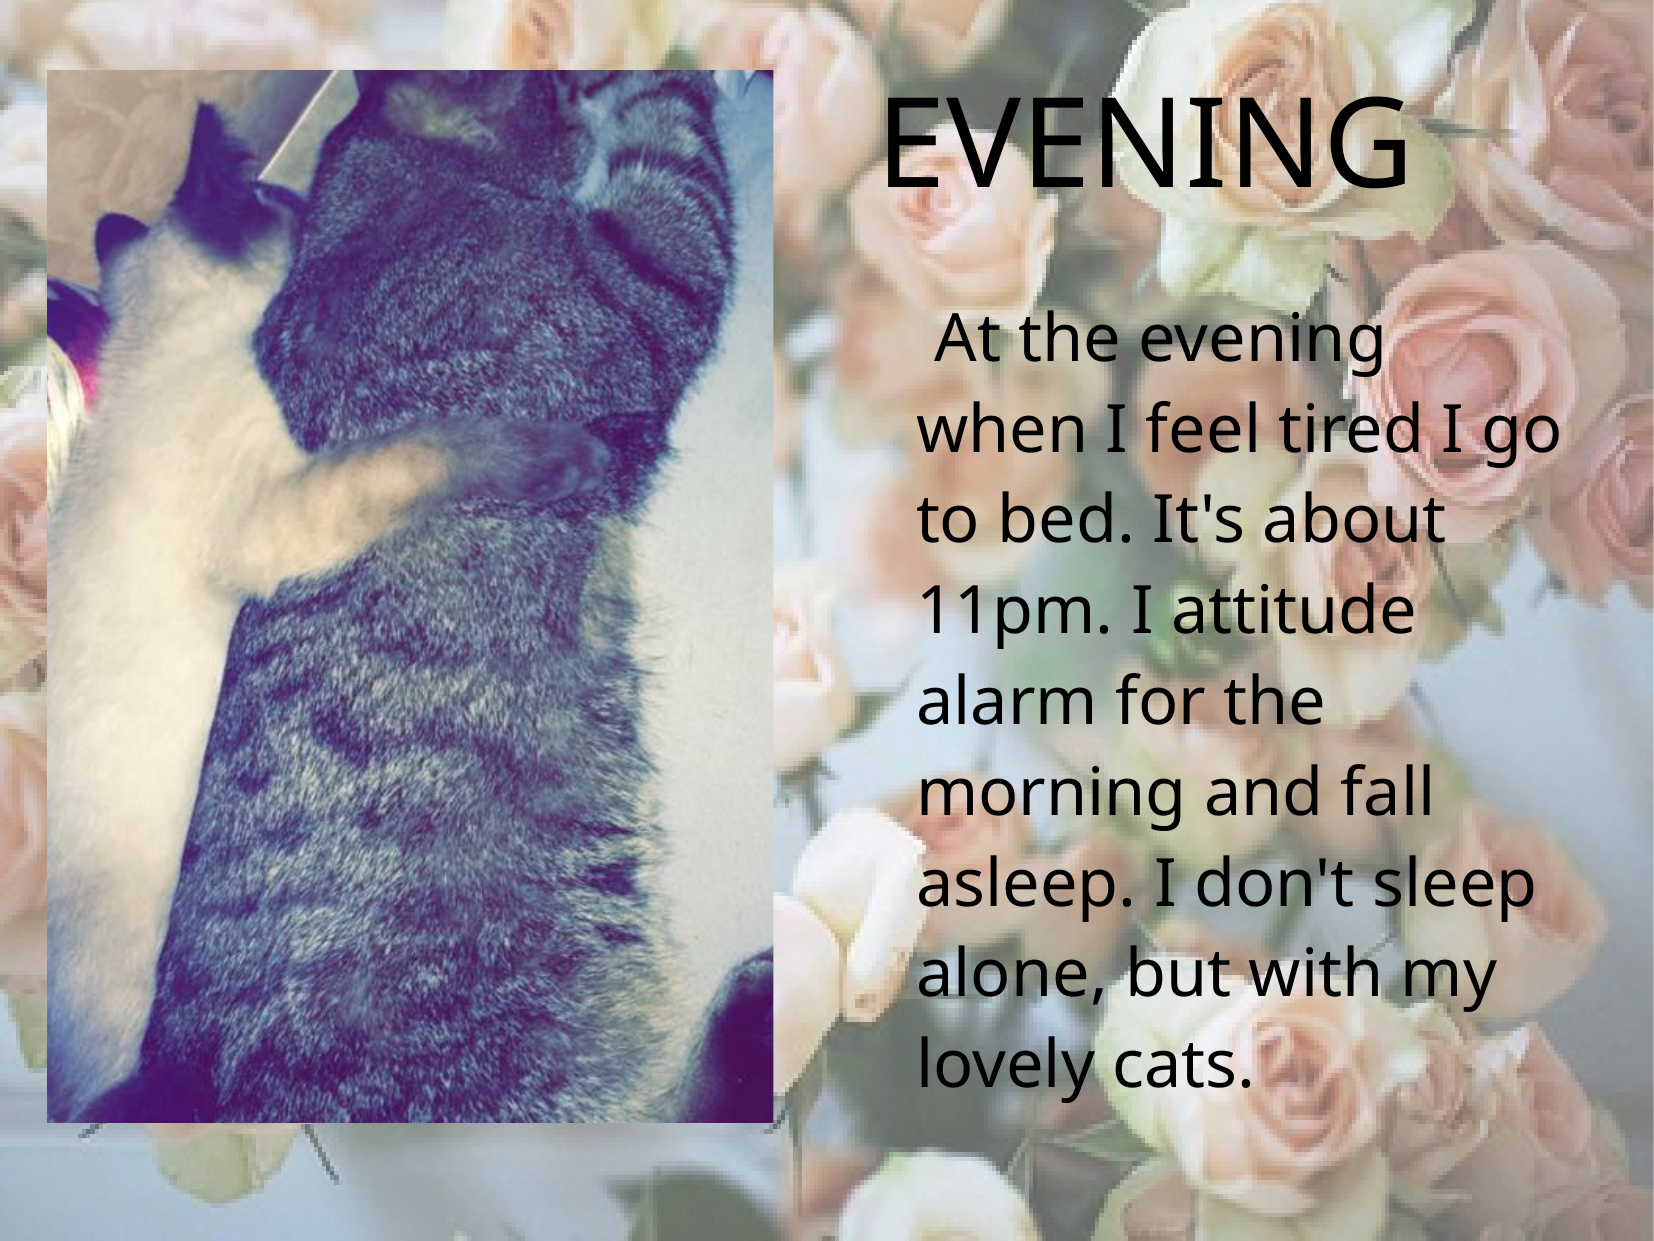

# EVENING
 At the evening when I feel tired I go to bed. It's about 11pm. I attitude alarm for the morning and fall asleep. I don't sleep alone, but with my lovely cats.